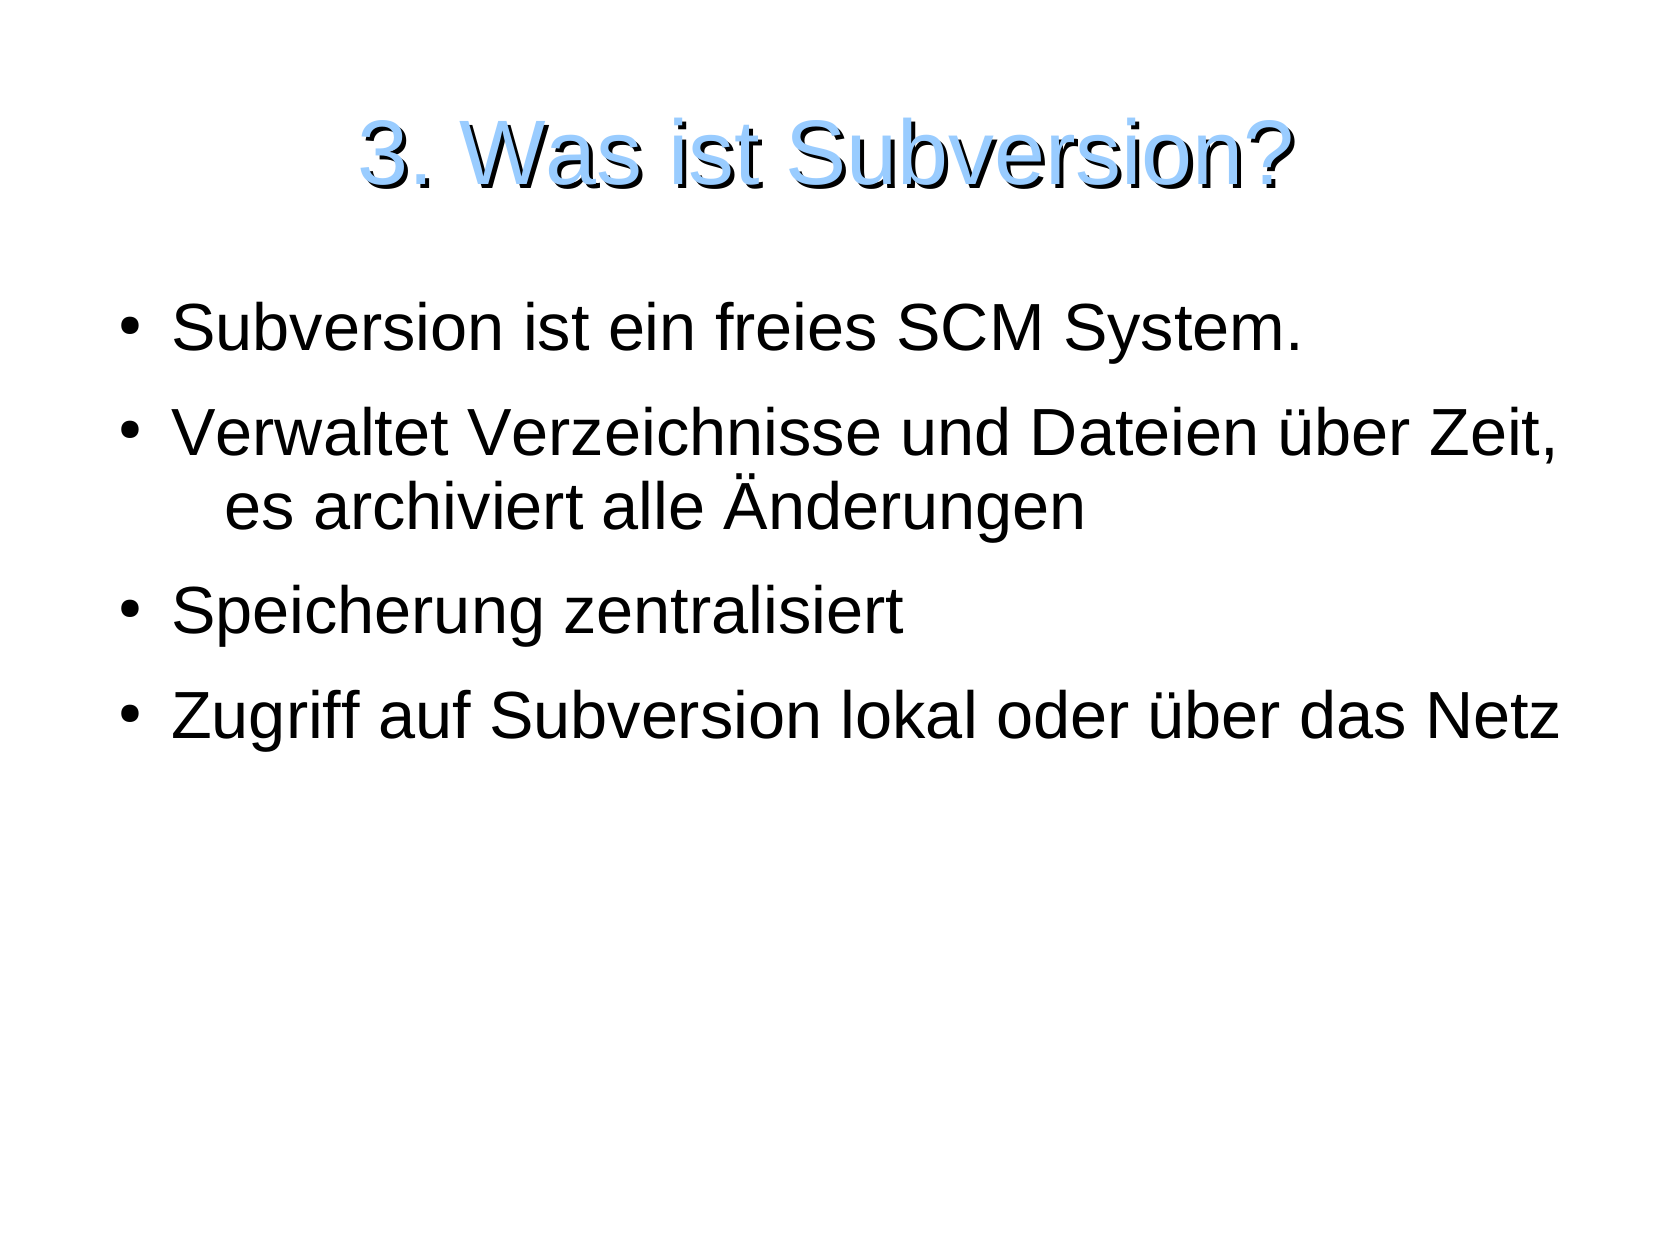

# 3. Was ist Subversion?
Subversion ist ein freies SCM System.
Verwaltet Verzeichnisse und Dateien über Zeit, es archiviert alle Änderungen
Speicherung zentralisiert
Zugriff auf Subversion lokal oder über das Netz